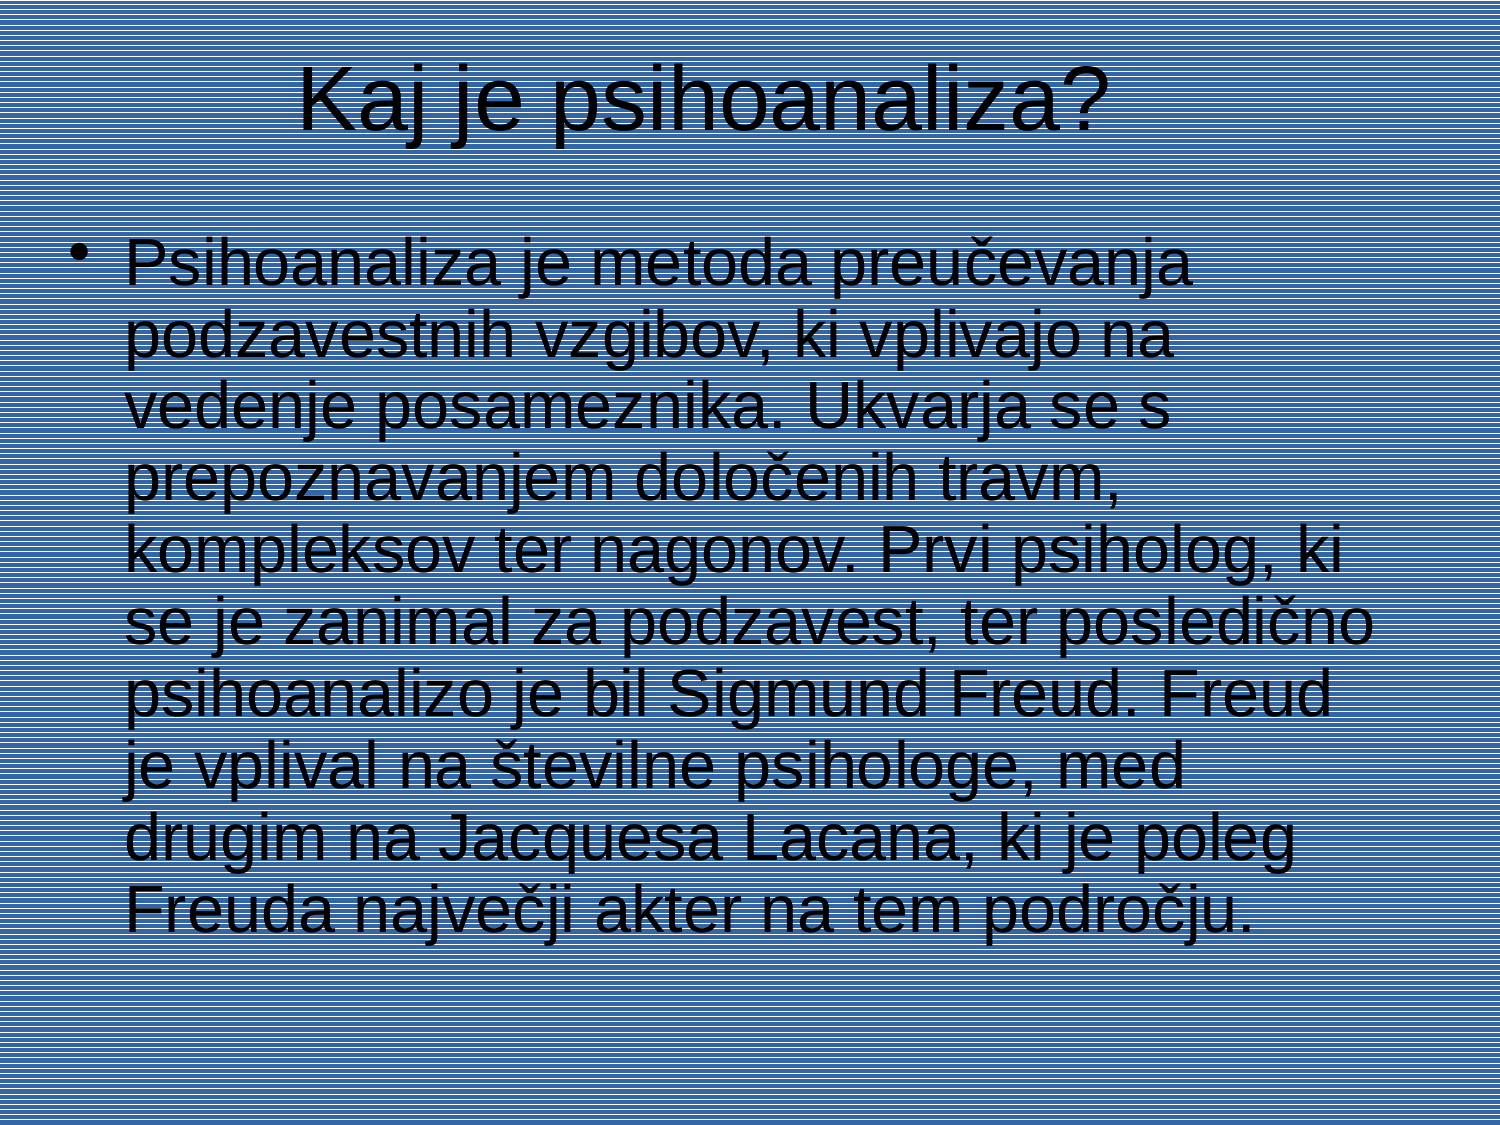

# Kaj je psihoanaliza?
Psihoanaliza je metoda preučevanja podzavestnih vzgibov, ki vplivajo na vedenje posameznika. Ukvarja se s prepoznavanjem določenih travm, kompleksov ter nagonov. Prvi psiholog, ki se je zanimal za podzavest, ter posledično psihoanalizo je bil Sigmund Freud. Freud je vplival na številne psihologe, med drugim na Jacquesa Lacana, ki je poleg Freuda največji akter na tem področju.